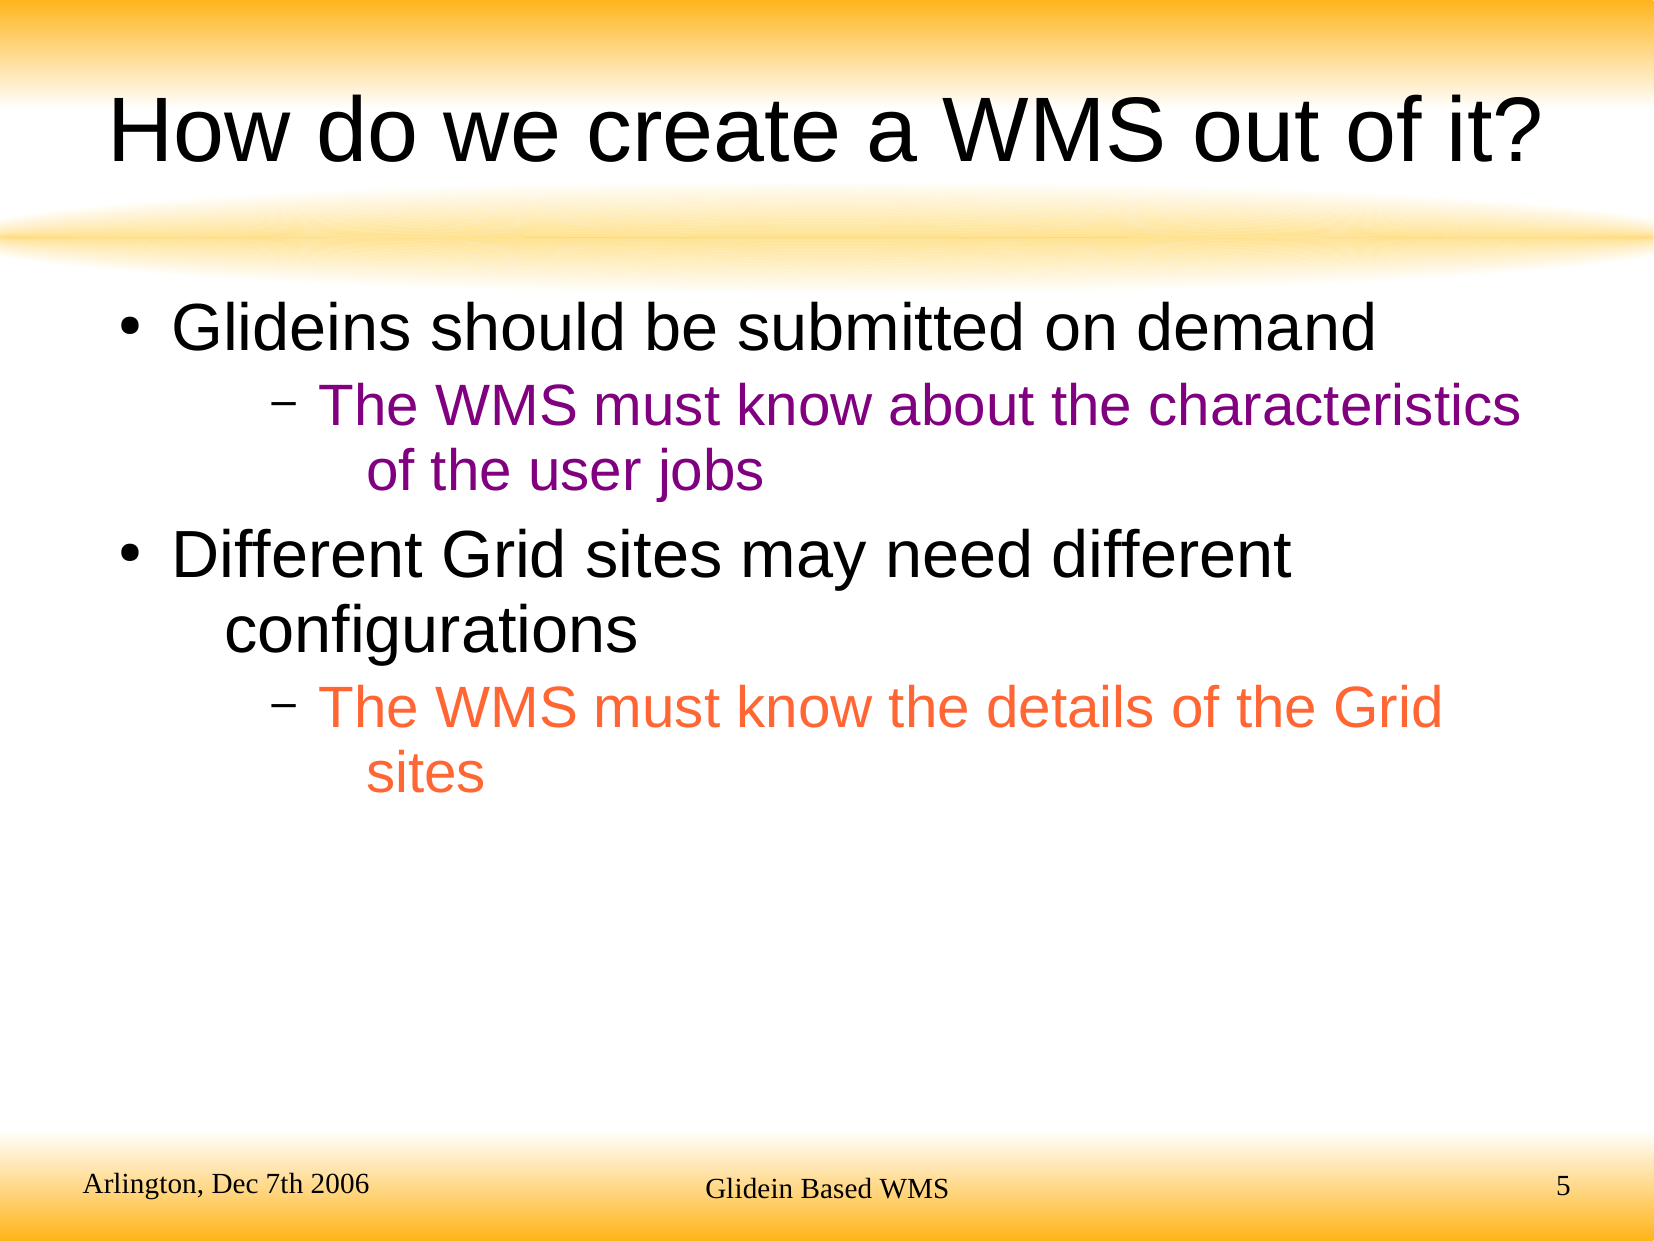

# How do we create a WMS out of it?
Glideins should be submitted on demand
The WMS must know about the characteristics of the user jobs
Different Grid sites may need different configurations
The WMS must know the details of the Grid sites
Arlington, Dec 7th 2006
5
Glidein Based WMS